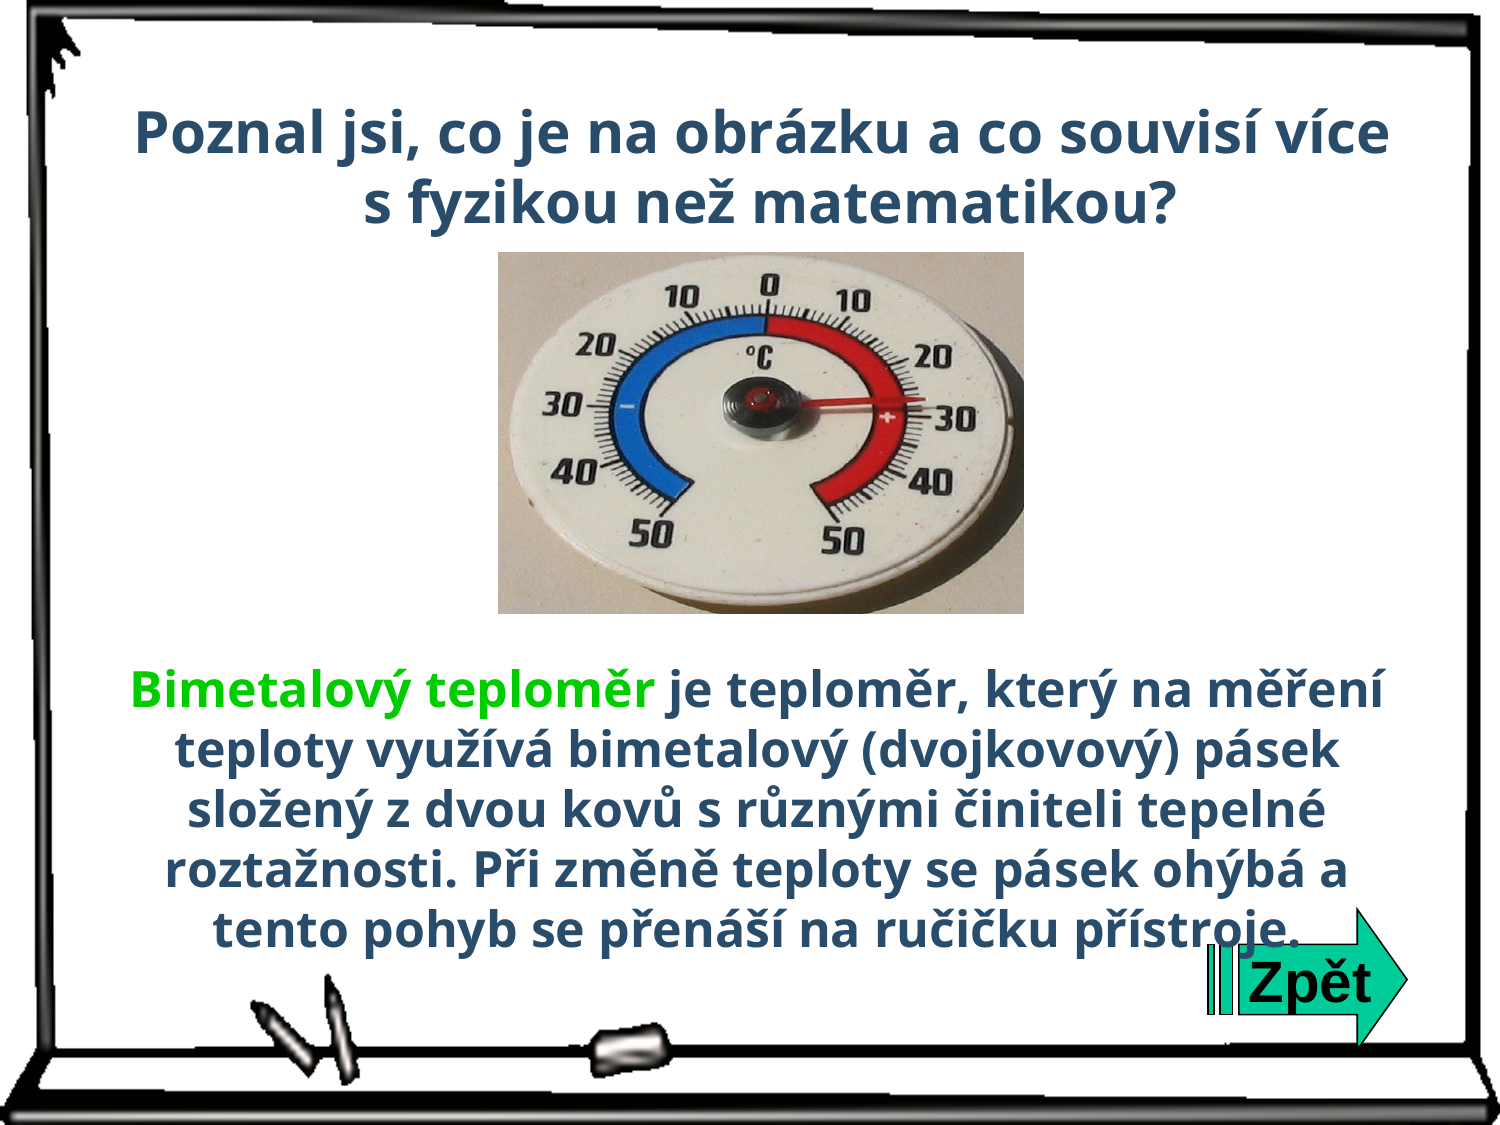

Poznal jsi, co je na obrázku a co souvisí více
s fyzikou než matematikou?
Bimetalový teploměr je teploměr, který na měření teploty využívá bimetalový (dvojkovový) pásek složený z dvou kovů s různými činiteli tepelné roztažnosti. Při změně teploty se pásek ohýbá a tento pohyb se přenáší na ručičku přístroje.
Zpět